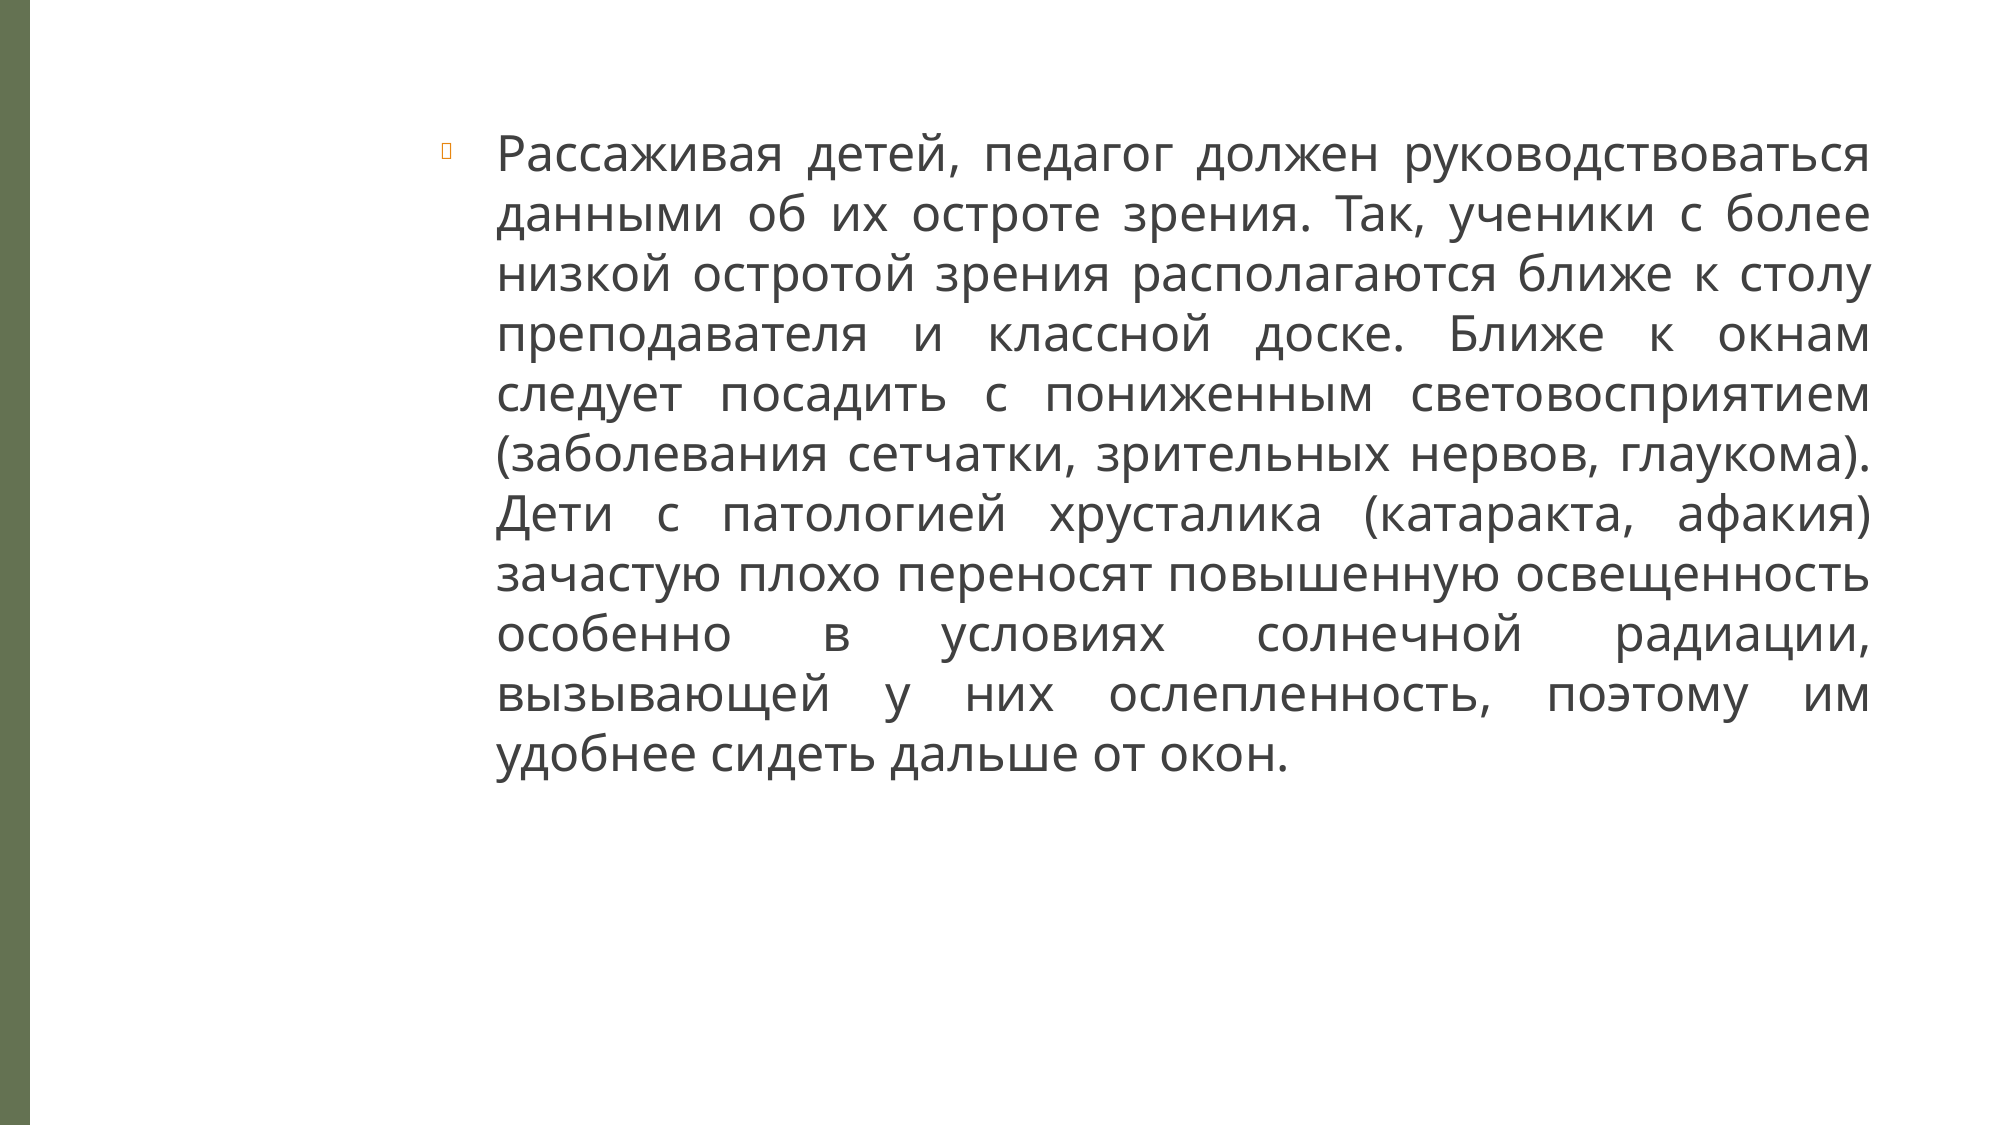

# Рассаживая детей, педагог должен руководствоваться данными об их остроте зрения. Так, ученики с более низкой остротой зрения располагаются ближе к столу преподавателя и классной доске. Ближе к окнам следует посадить с пониженным световосприятием (заболевания сетчатки, зрительных нервов, глаукома). Дети с патологией хрусталика (катаракта, афакия) зачастую плохо переносят повышенную освещенность особенно в условиях солнечной радиации, вызывающей у них ослепленность, поэтому им удобнее сидеть дальше от окон.